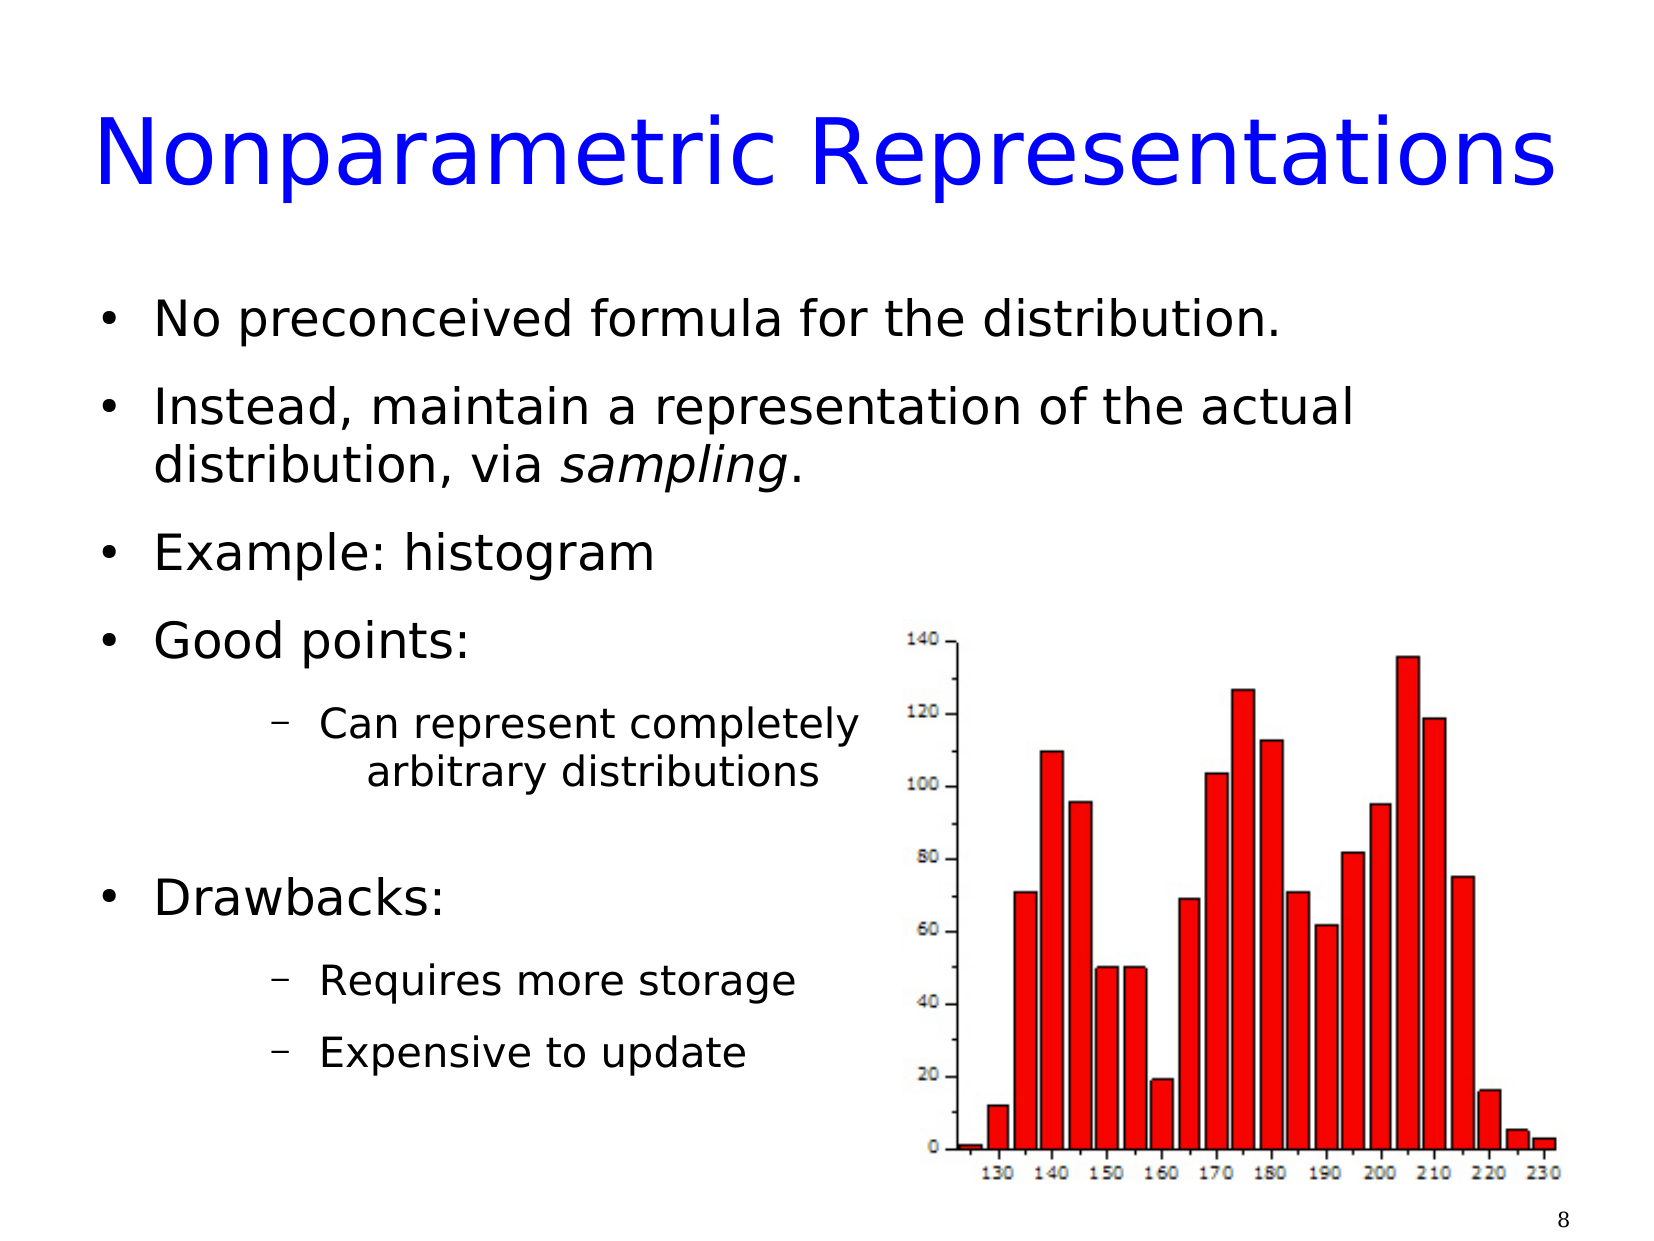

# Nonparametric Representations
No preconceived formula for the distribution.
Instead, maintain a representation of the actual distribution, via sampling.
Example: histogram
Good points:
Can represent completely
arbitrary distributions
Drawbacks:
Requires more storage
Expensive to update
8